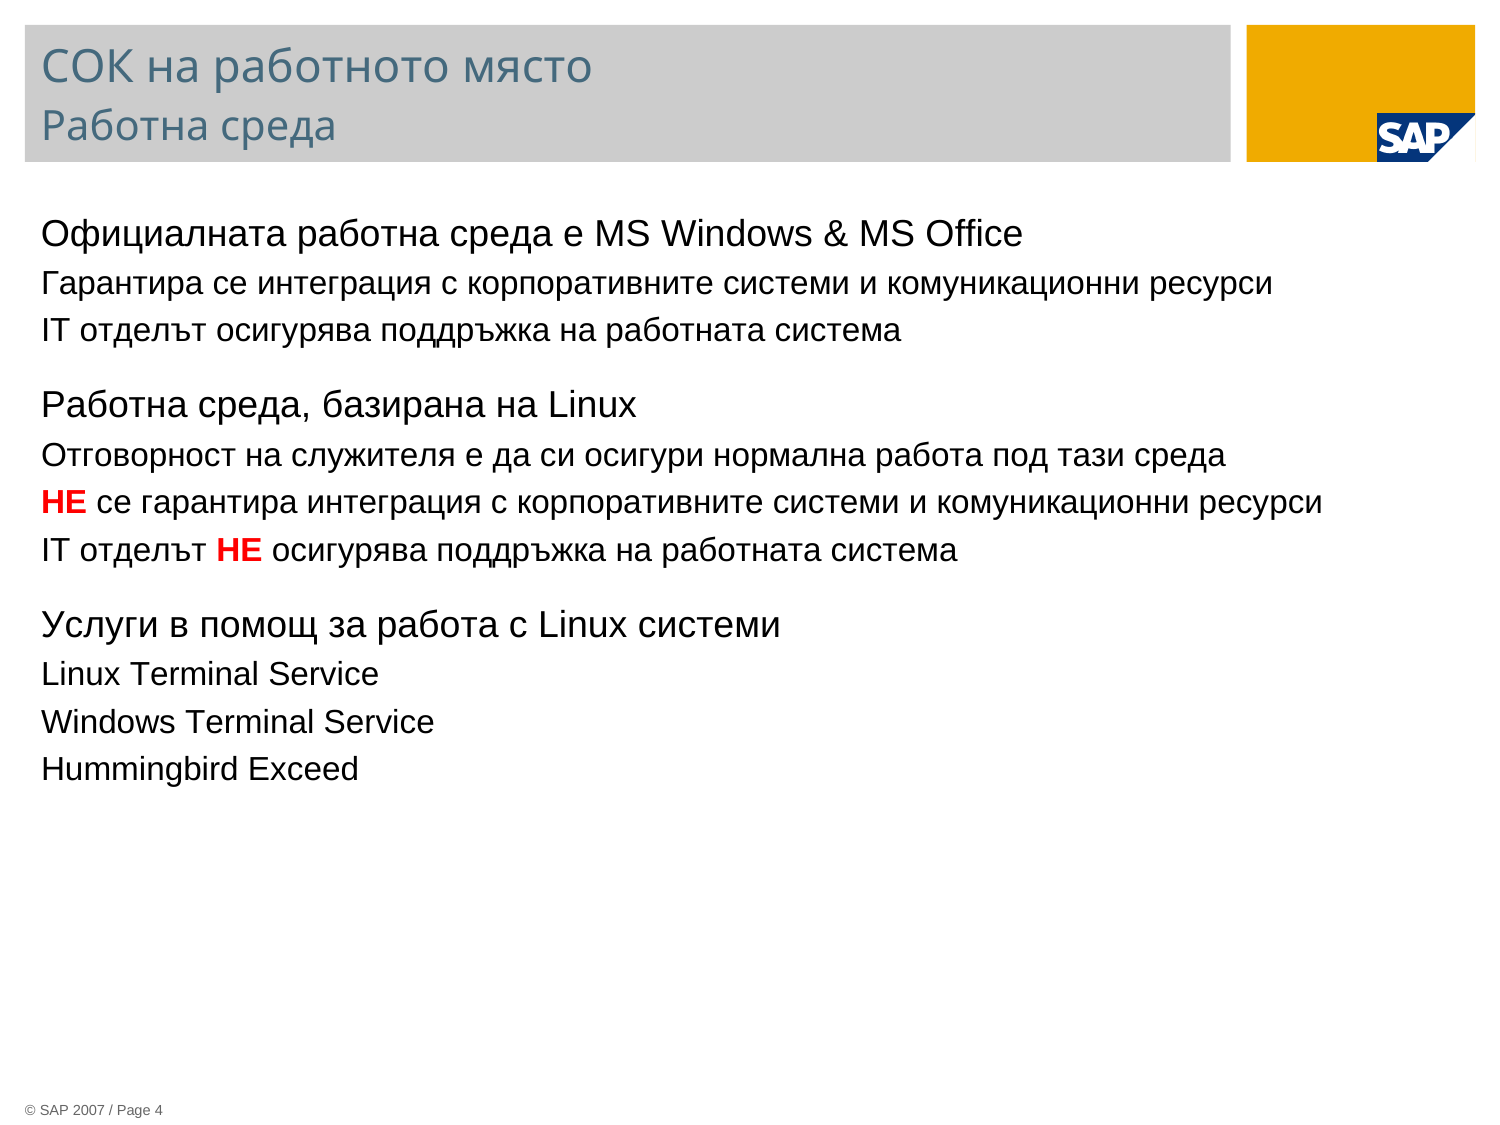

# СОК на работното място Работна среда
Официалната работна среда е MS Windows & MS Office
Гарантира се интеграция с корпоративните системи и комуникационни ресурси
IT отделът осигурява поддръжка на работната система
Работна среда, базирана на Linux
Отговорност на служителя е да си осигури нормална работа под тази среда
НЕ се гарантира интеграция с корпоративните системи и комуникационни ресурси
IT отделът НЕ осигурява поддръжка на работната система
Услуги в помощ за работа с Linux системи
Linux Terminal Service
Windows Terminal Service
Hummingbird Exceed
4